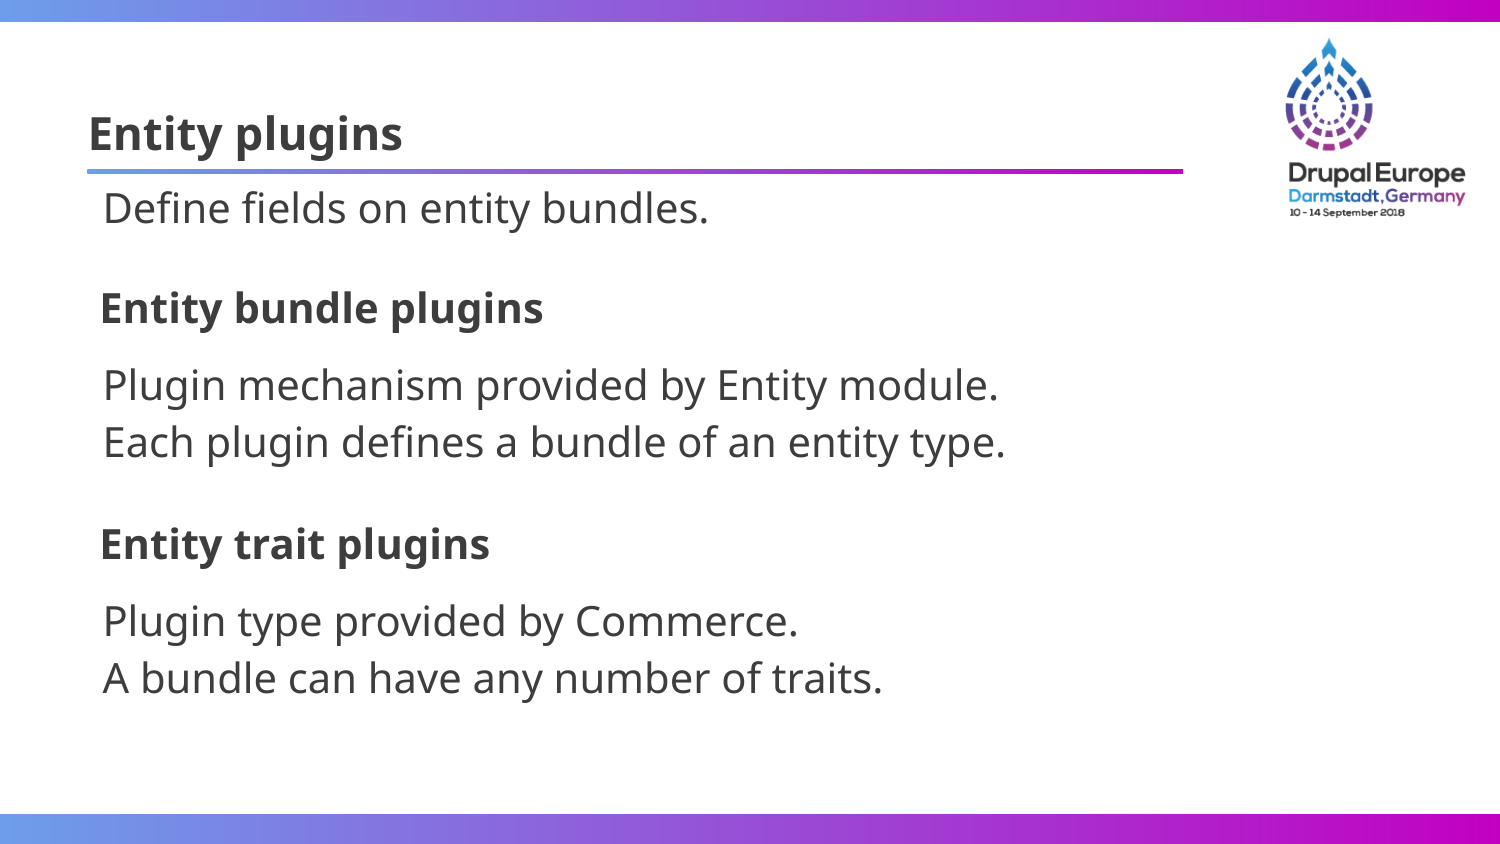

Entity plugins
Define fields on entity bundles.
Entity bundle plugins
Plugin mechanism provided by Entity module.
Each plugin defines a bundle of an entity type.
Entity trait plugins
Plugin type provided by Commerce.
A bundle can have any number of traits.